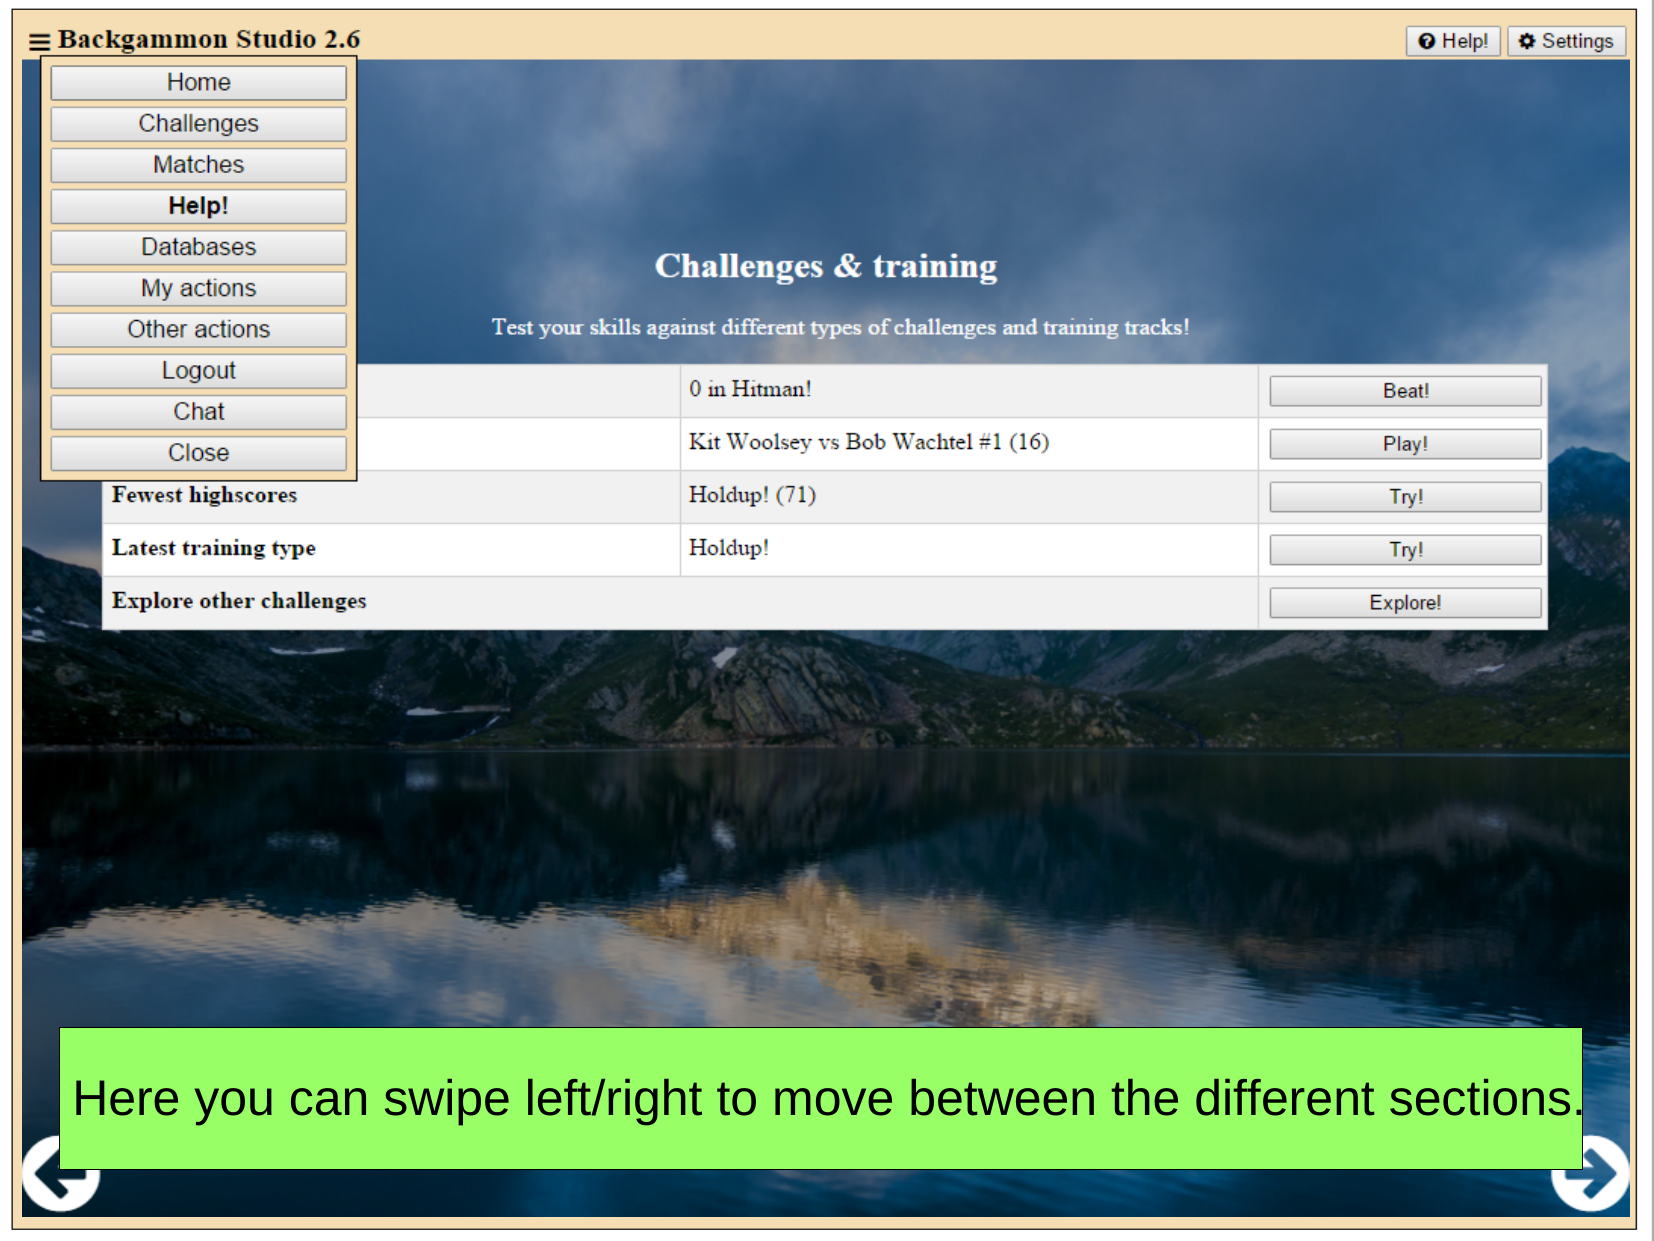

# Backgammon Studio
Here you can swipe left/right to move between the different sections.